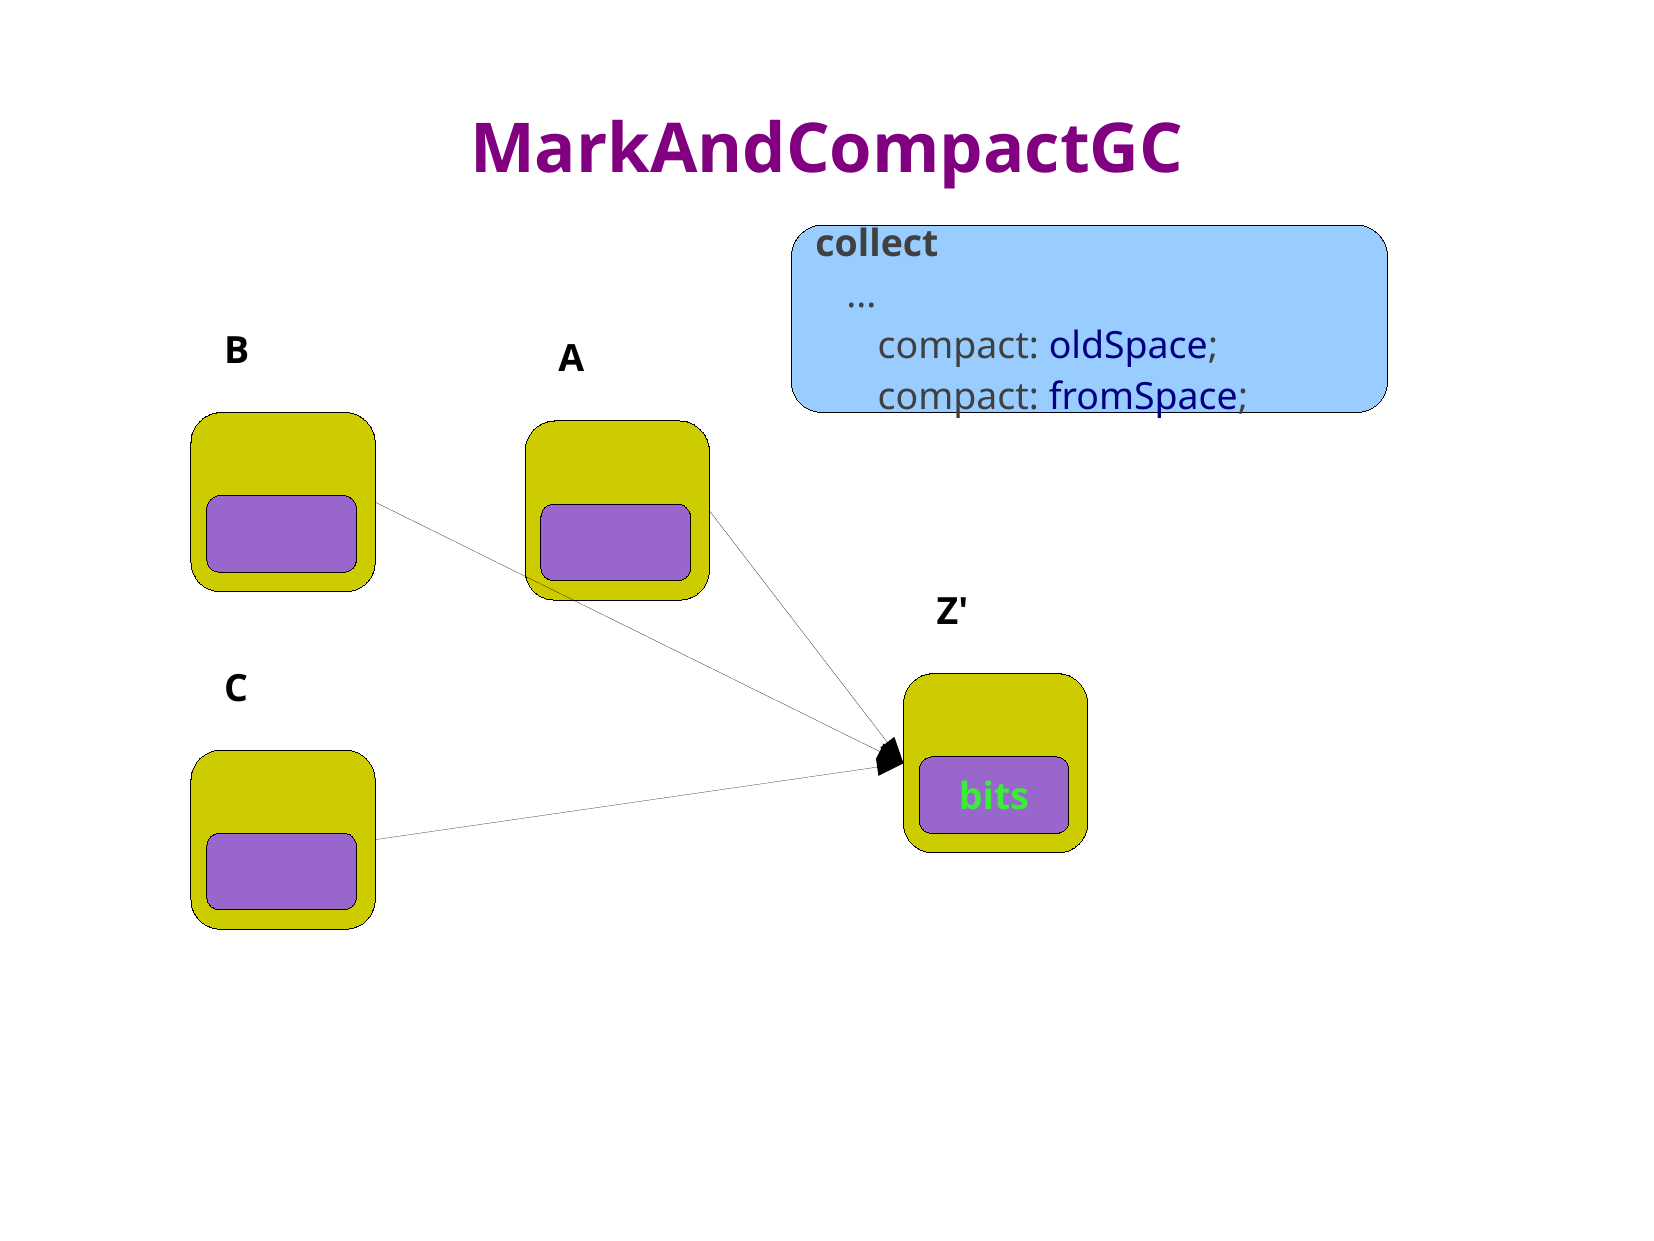

MarkAndCompactGC
collect
	...
		compact: oldSpace;
		compact: fromSpace;
 B
 A
 Z'
 C
bits